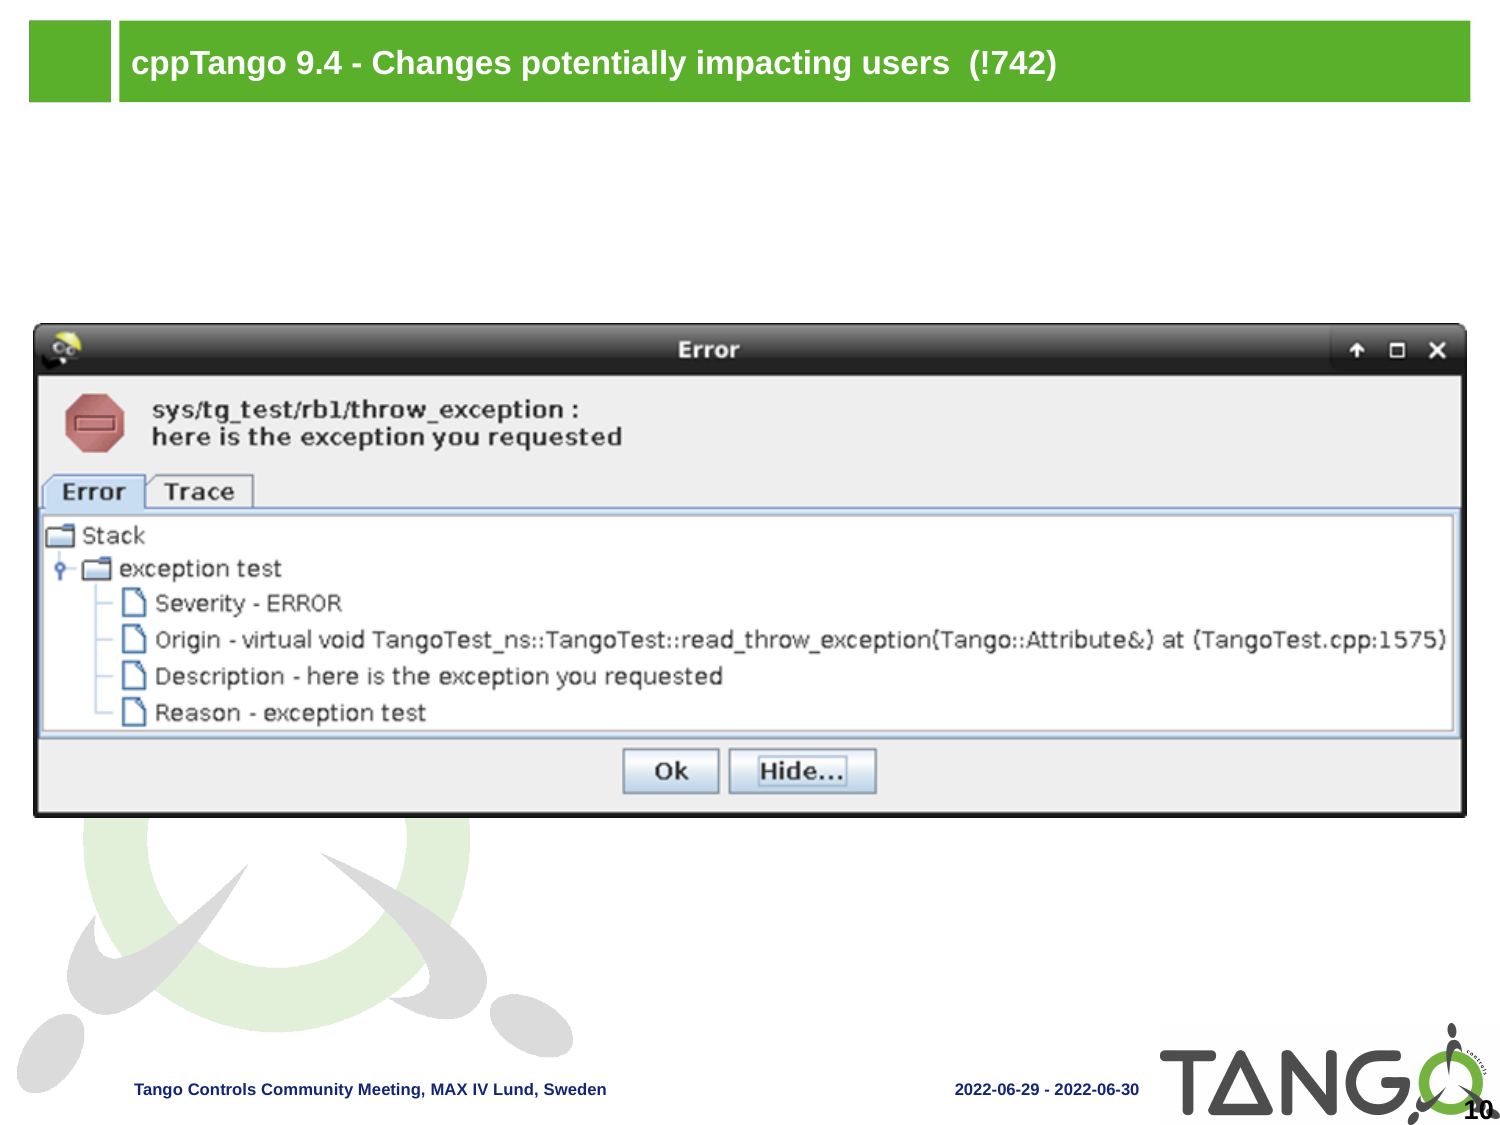

# cppTango 9.4 - Changes potentially impacting users (!742)